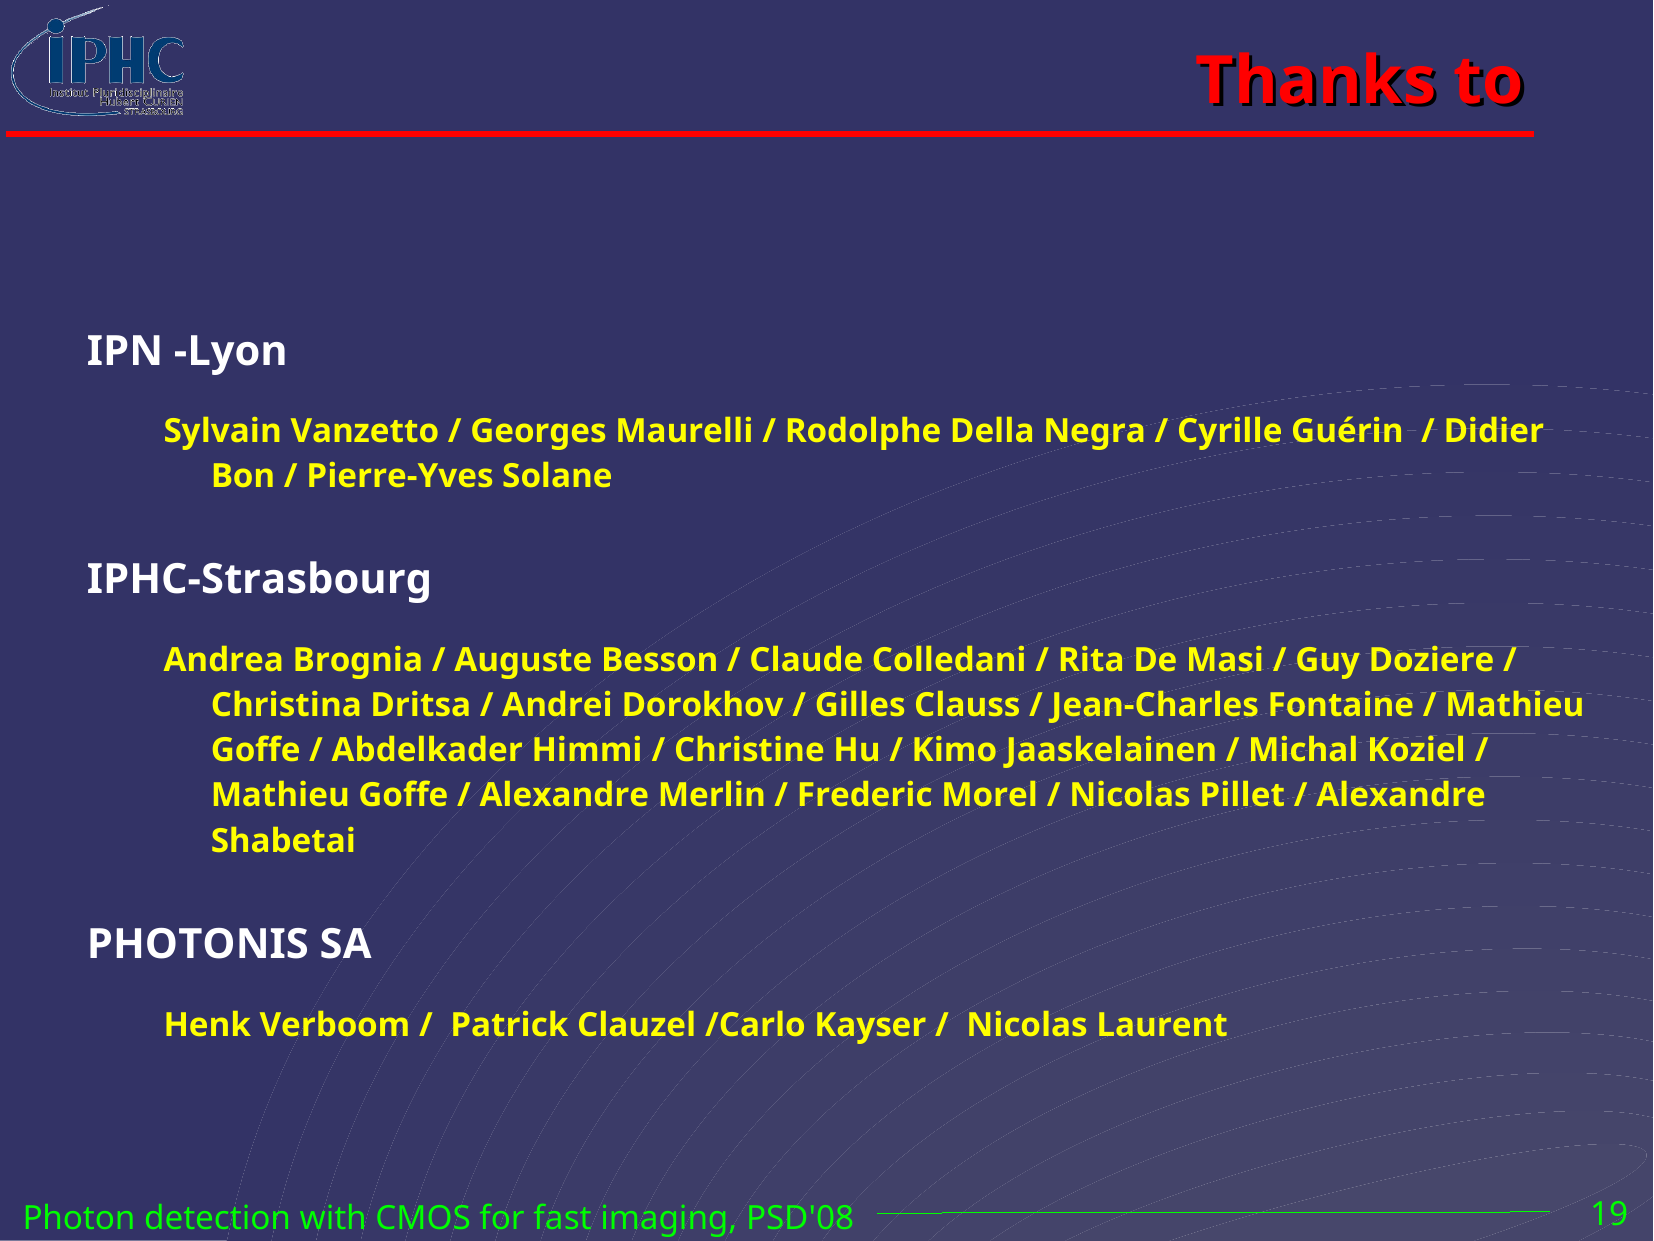

# Thanks to
IPN -Lyon
Sylvain Vanzetto / Georges Maurelli / Rodolphe Della Negra / Cyrille Guérin / Didier Bon / Pierre-Yves Solane
IPHC-Strasbourg
Andrea Brognia / Auguste Besson / Claude Colledani / Rita De Masi / Guy Doziere / Christina Dritsa / Andrei Dorokhov / Gilles Clauss / Jean-Charles Fontaine / Mathieu Goffe / Abdelkader Himmi / Christine Hu / Kimo Jaaskelainen / Michal Koziel / Mathieu Goffe / Alexandre Merlin / Frederic Morel / Nicolas Pillet / Alexandre Shabetai
PHOTONIS SA
Henk Verboom / Patrick Clauzel /Carlo Kayser / Nicolas Laurent